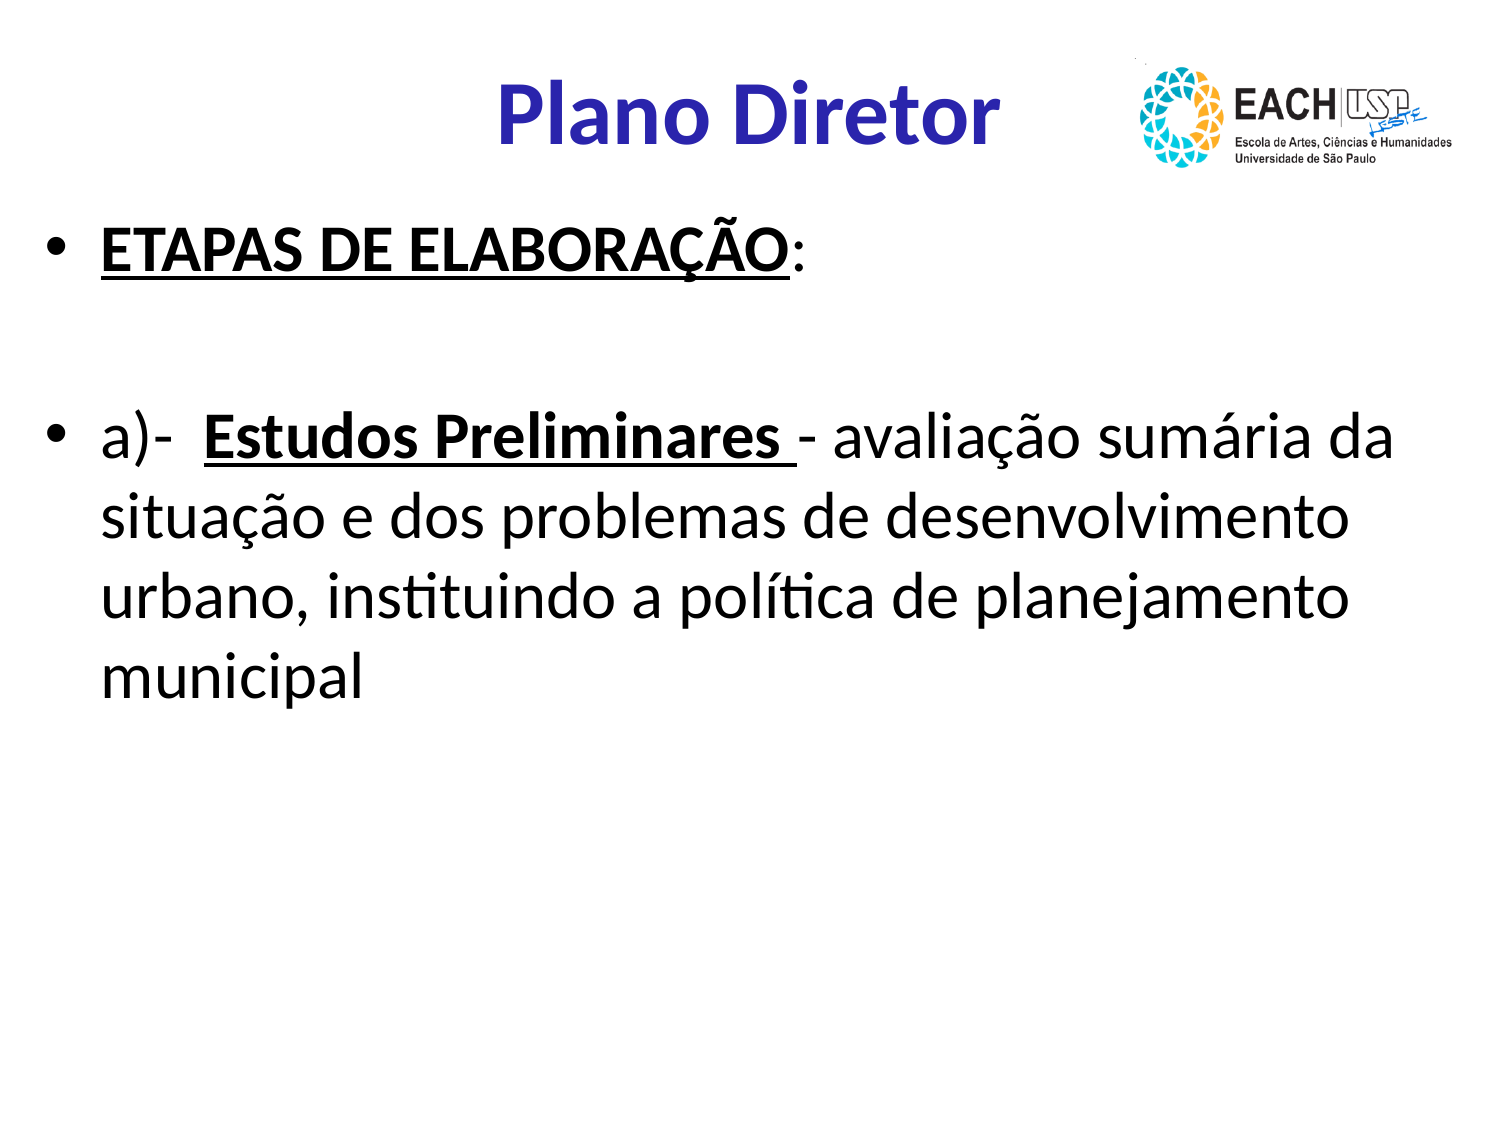

Plano Diretor
# ETAPAS DE ELABORAÇÃO:
a)- Estudos Preliminares - avaliação sumária da situação e dos problemas de desenvolvimento urbano, instituindo a política de planejamento municipal